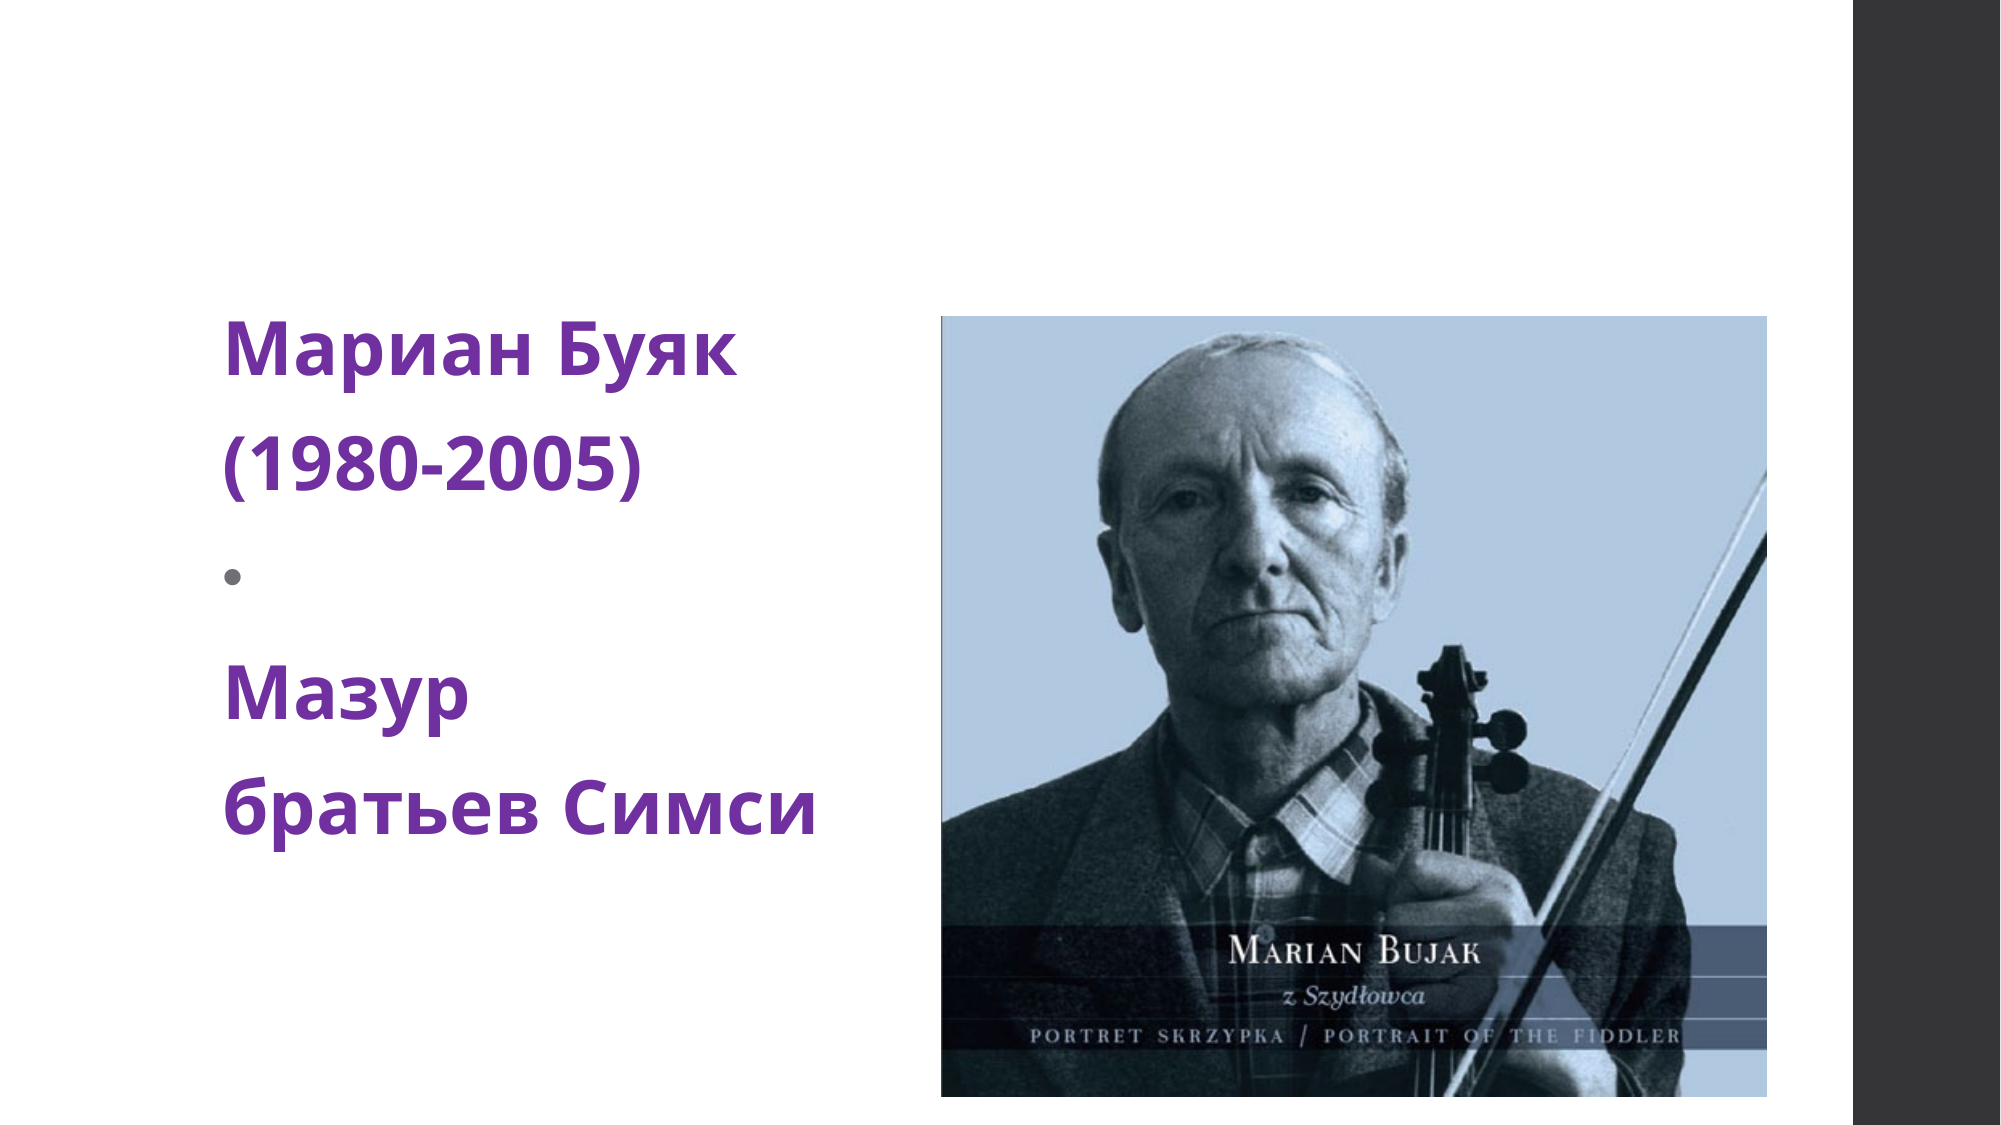

#
Мариан Буяк
(1980-2005)
Мазур
братьев Симси